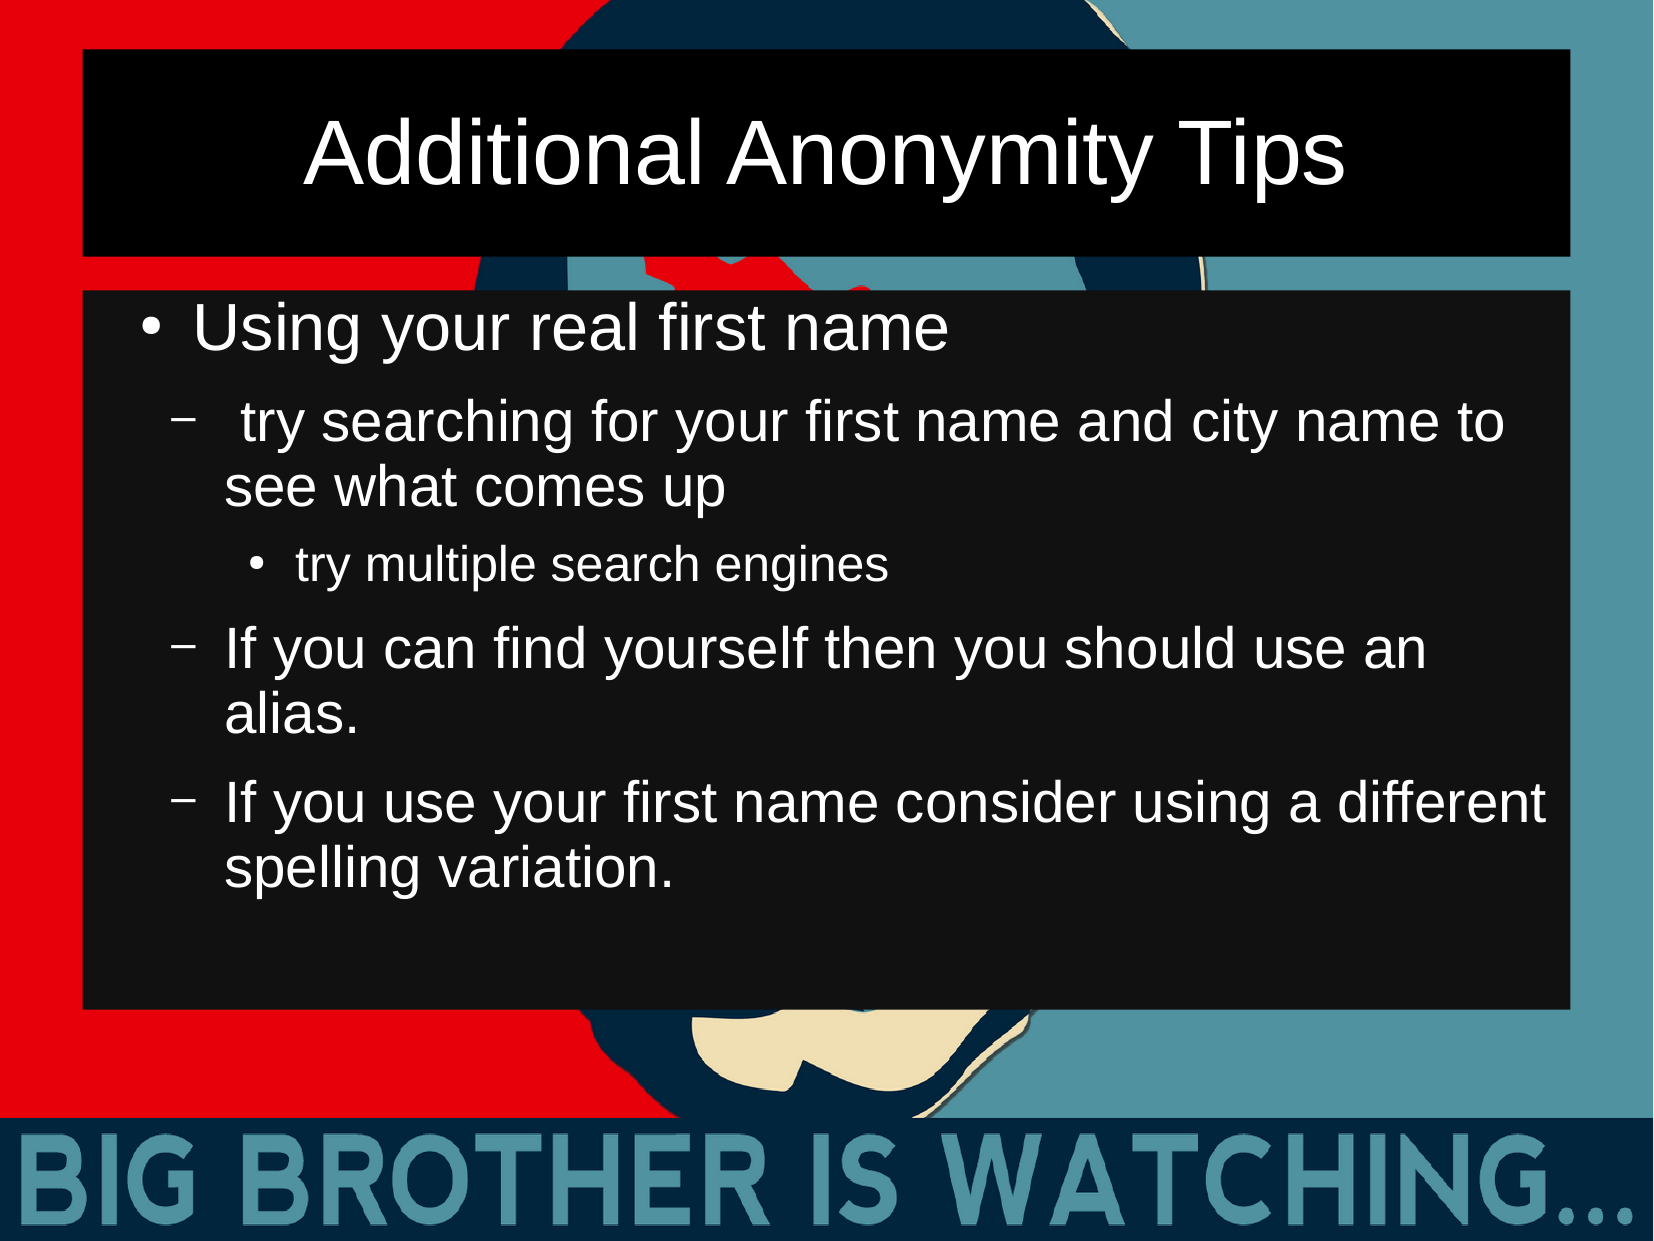

# Additional Anonymity Tips
Using your real first name
 try searching for your first name and city name to see what comes up
try multiple search engines
If you can find yourself then you should use an alias.
If you use your first name consider using a different spelling variation.